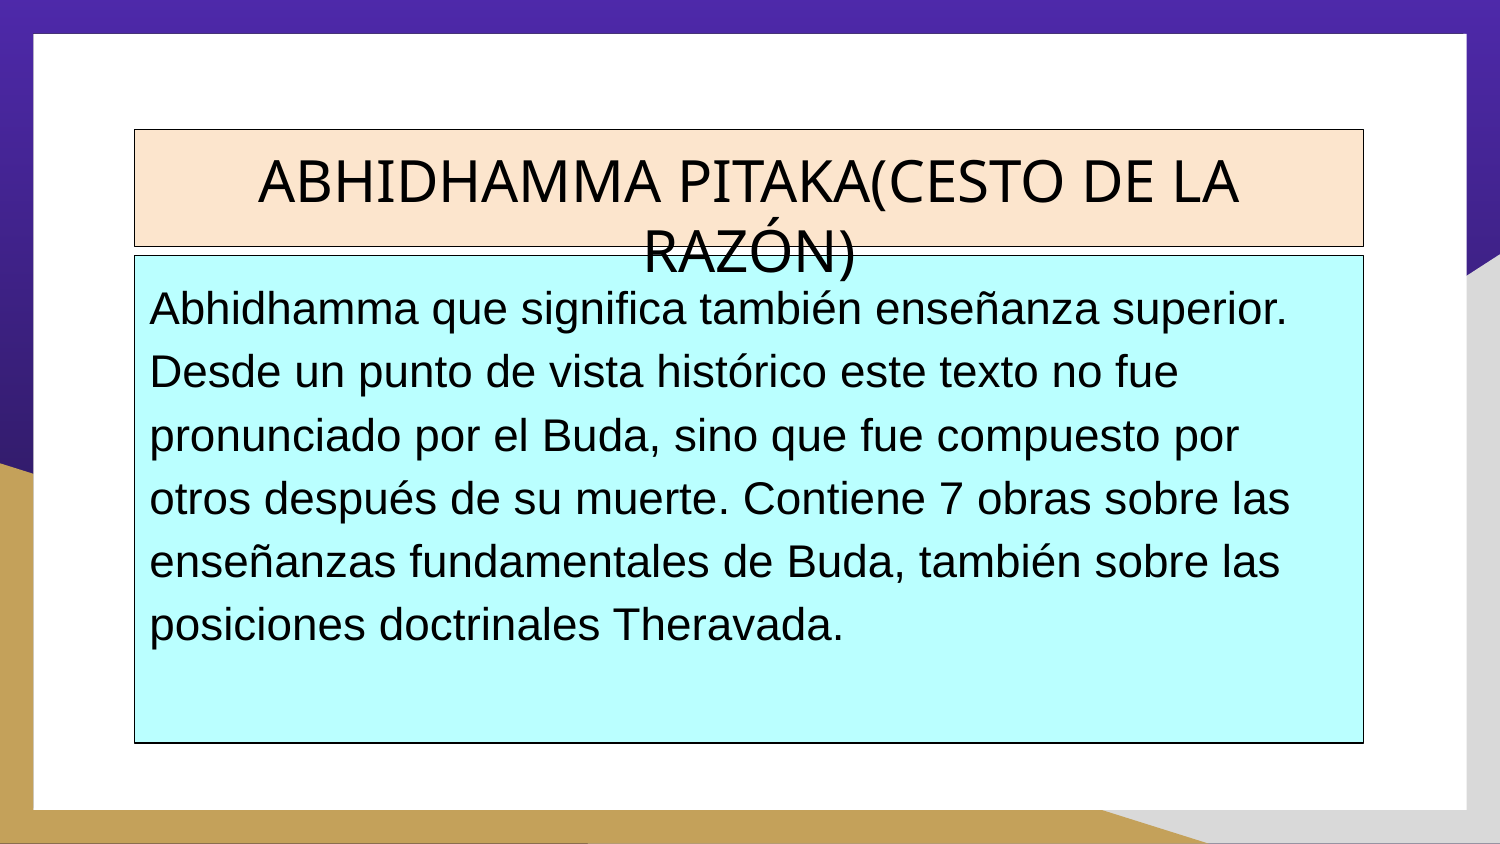

ABHIDHAMMA PITAKA(CESTO DE LA RAZÓN)
# Abhidhamma que significa también enseñanza superior. Desde un punto de vista histórico este texto no fue pronunciado por el Buda, sino que fue compuesto por otros después de su muerte. Contiene 7 obras sobre las enseñanzas fundamentales de Buda, también sobre las posiciones doctrinales Theravada.